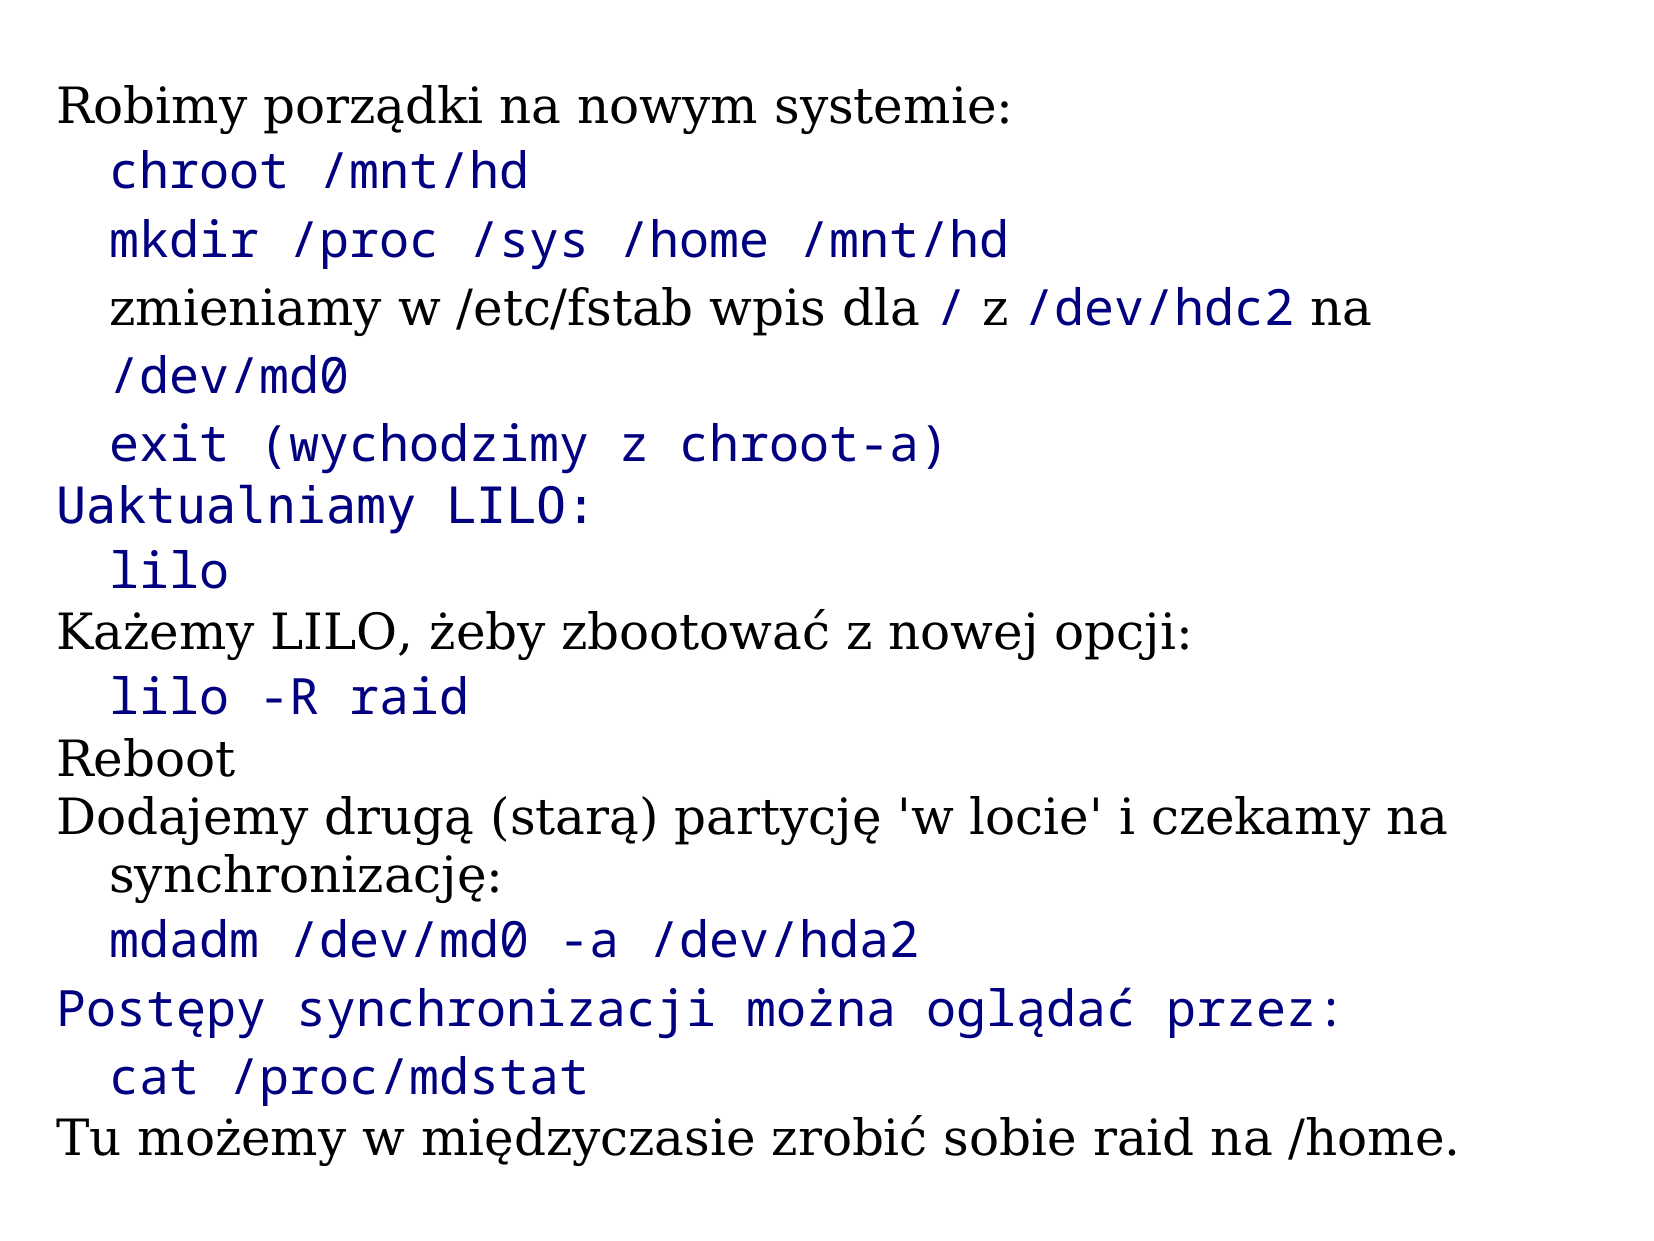

Robimy porządki na nowym systemie:
chroot /mnt/hd
mkdir /proc /sys /home /mnt/hd
zmieniamy w /etc/fstab wpis dla / z /dev/hdc2 na /dev/md0
exit (wychodzimy z chroot-a)
Uaktualniamy LILO:
lilo
Każemy LILO, żeby zbootować z nowej opcji:
lilo -R raid
Reboot
Dodajemy drugą (starą) partycję 'w locie' i czekamy na synchronizację:
mdadm /dev/md0 -a /dev/hda2
Postępy synchronizacji można oglądać przez:
cat /proc/mdstat
Tu możemy w międzyczasie zrobić sobie raid na /home.